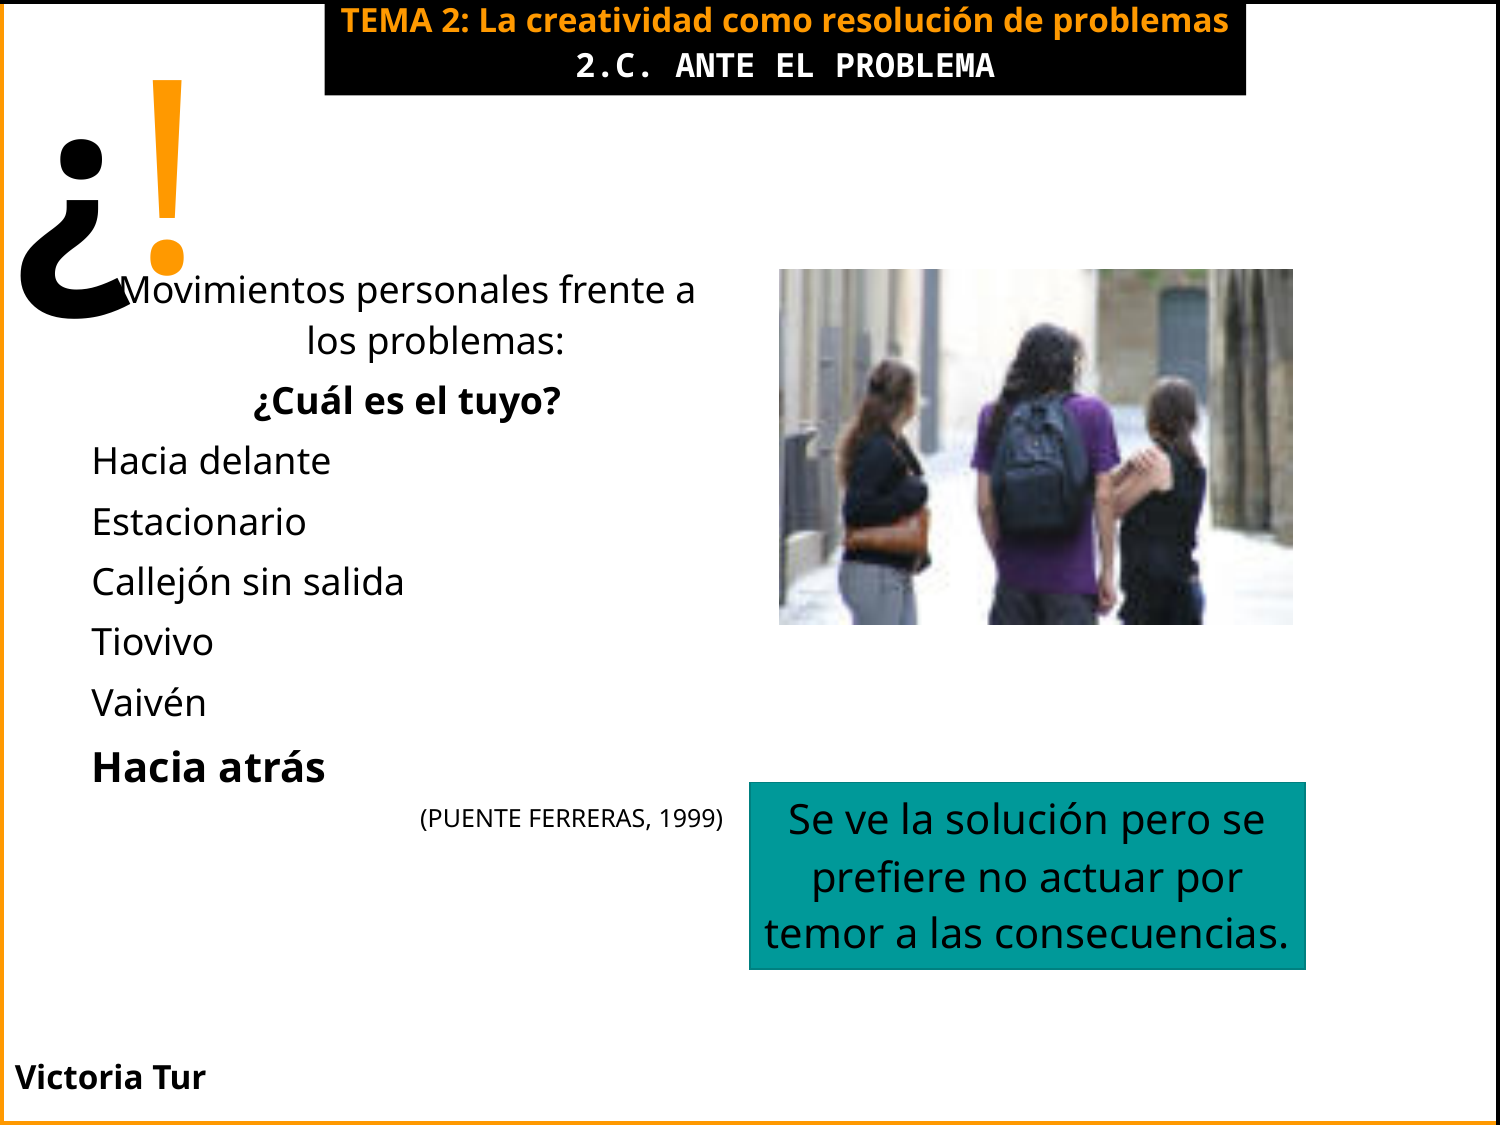

# Movimientos personales frente a los problemas:
¿Cuál es el tuyo?
Hacia delante
Estacionario
Callejón sin salida
Tiovivo
Vaivén
Hacia atrás
(PUENTE FERRERAS, 1999)
Se ve la solución pero se prefiere no actuar por temor a las consecuencias.